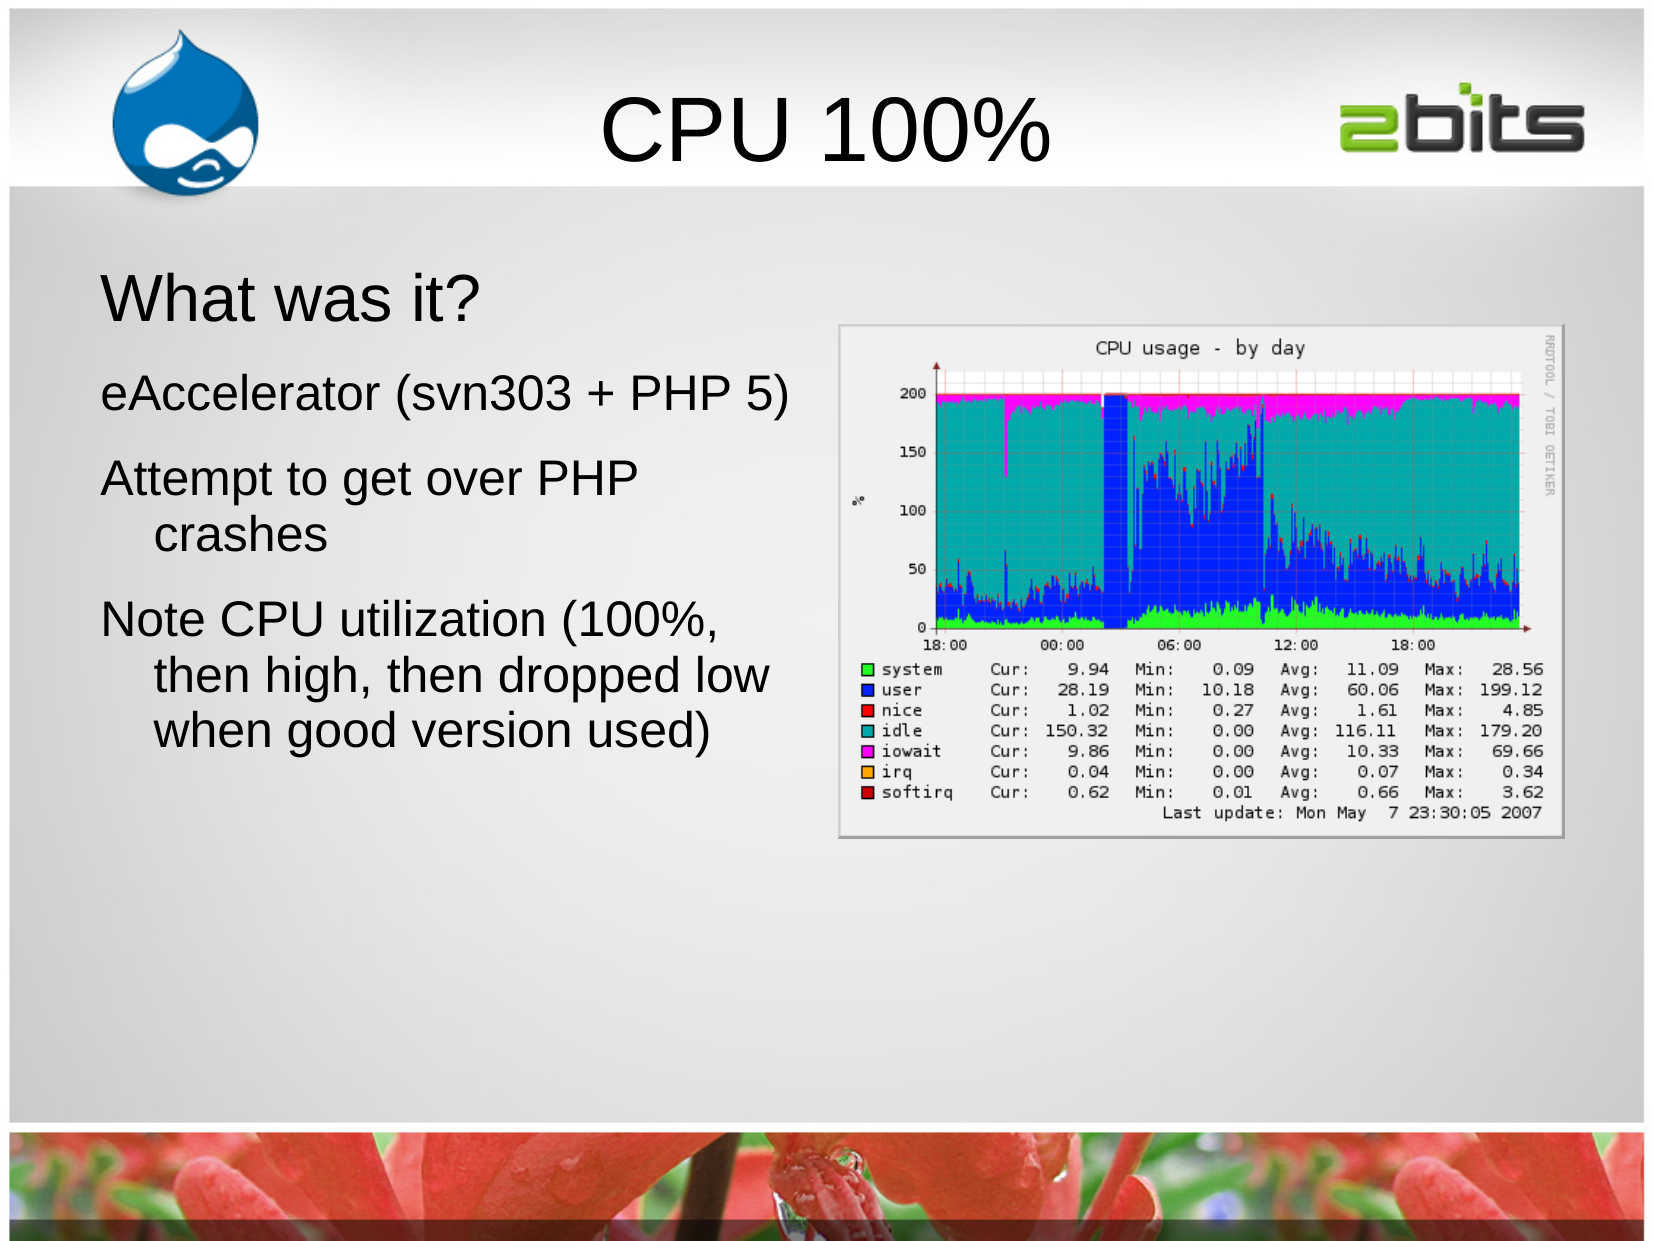

# CPU 100%
What was it?
eAccelerator (svn303 + PHP 5)
Attempt to get over PHP crashes
Note CPU utilization (100%, then high, then dropped low when good version used)